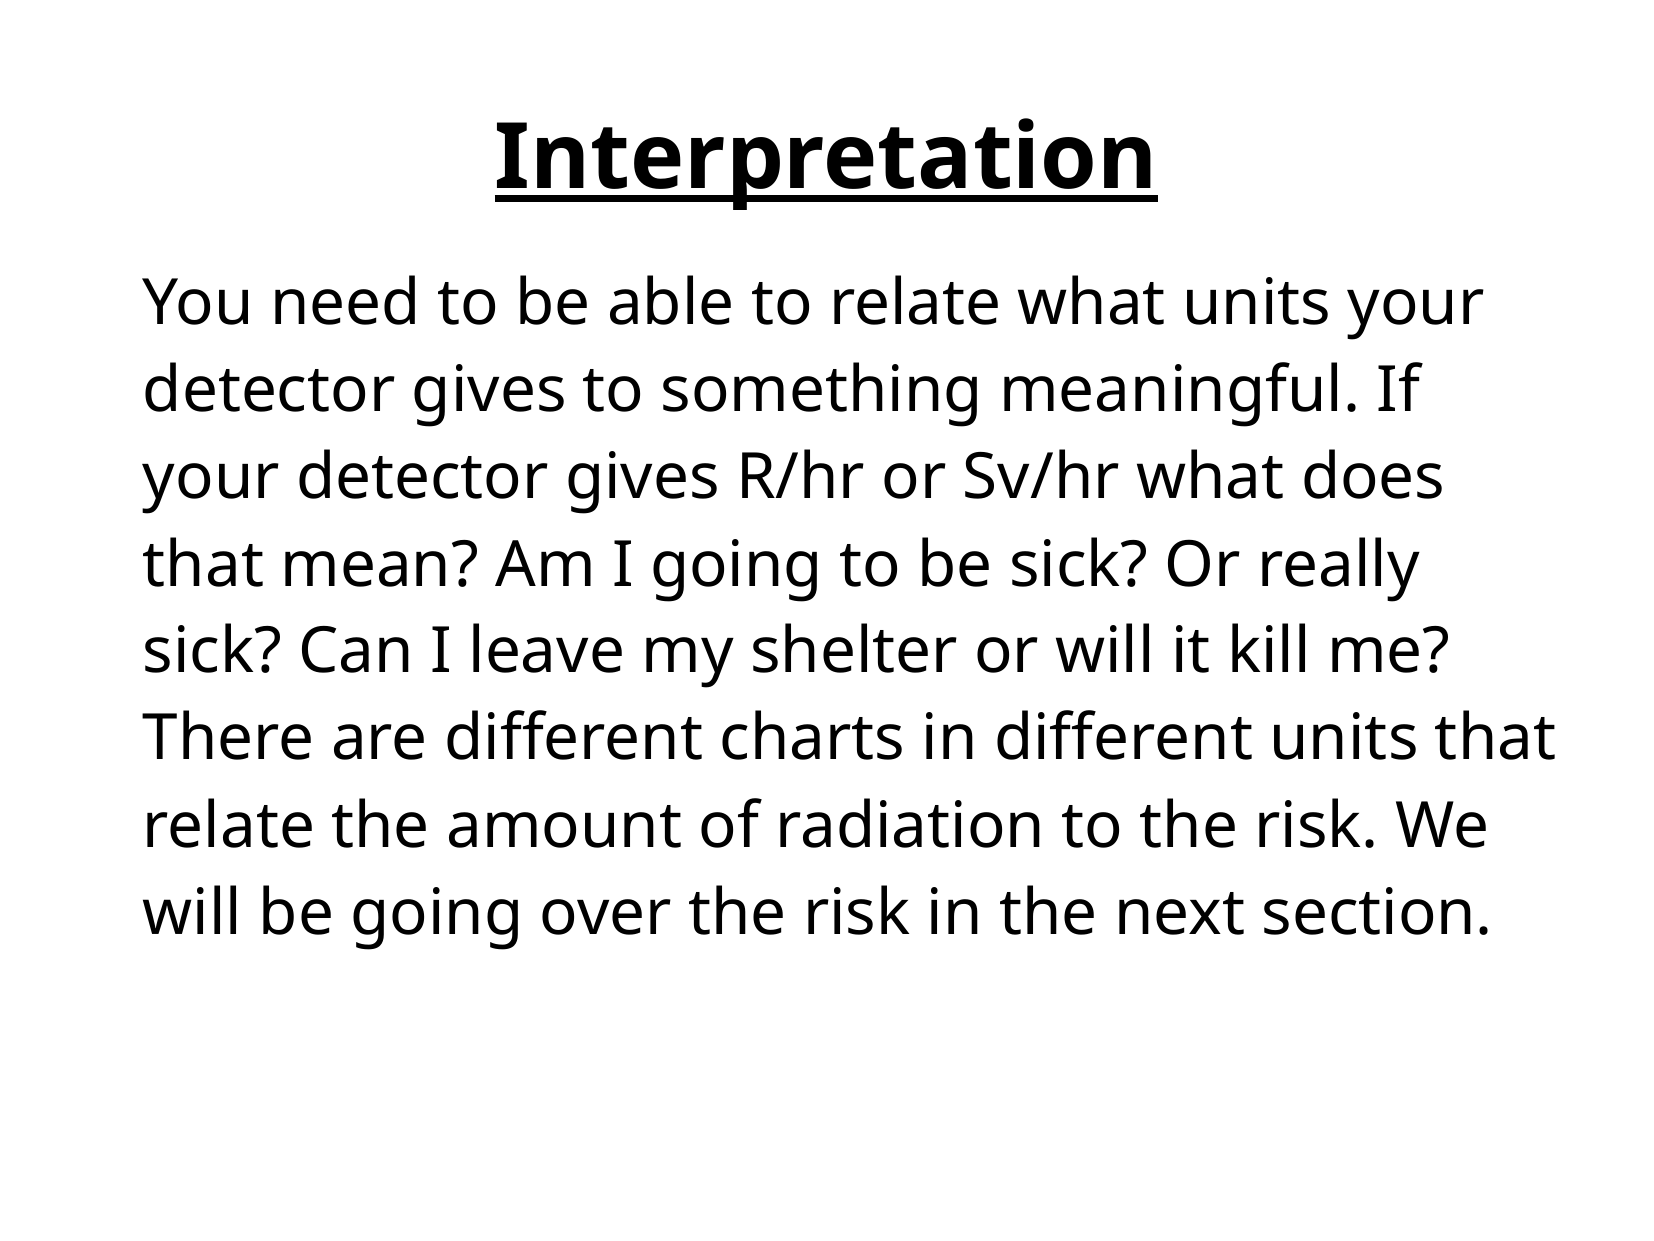

# Interpretation
You need to be able to relate what units your detector gives to something meaningful. If your detector gives R/hr or Sv/hr what does that mean? Am I going to be sick? Or really sick? Can I leave my shelter or will it kill me? There are different charts in different units that relate the amount of radiation to the risk. We will be going over the risk in the next section.